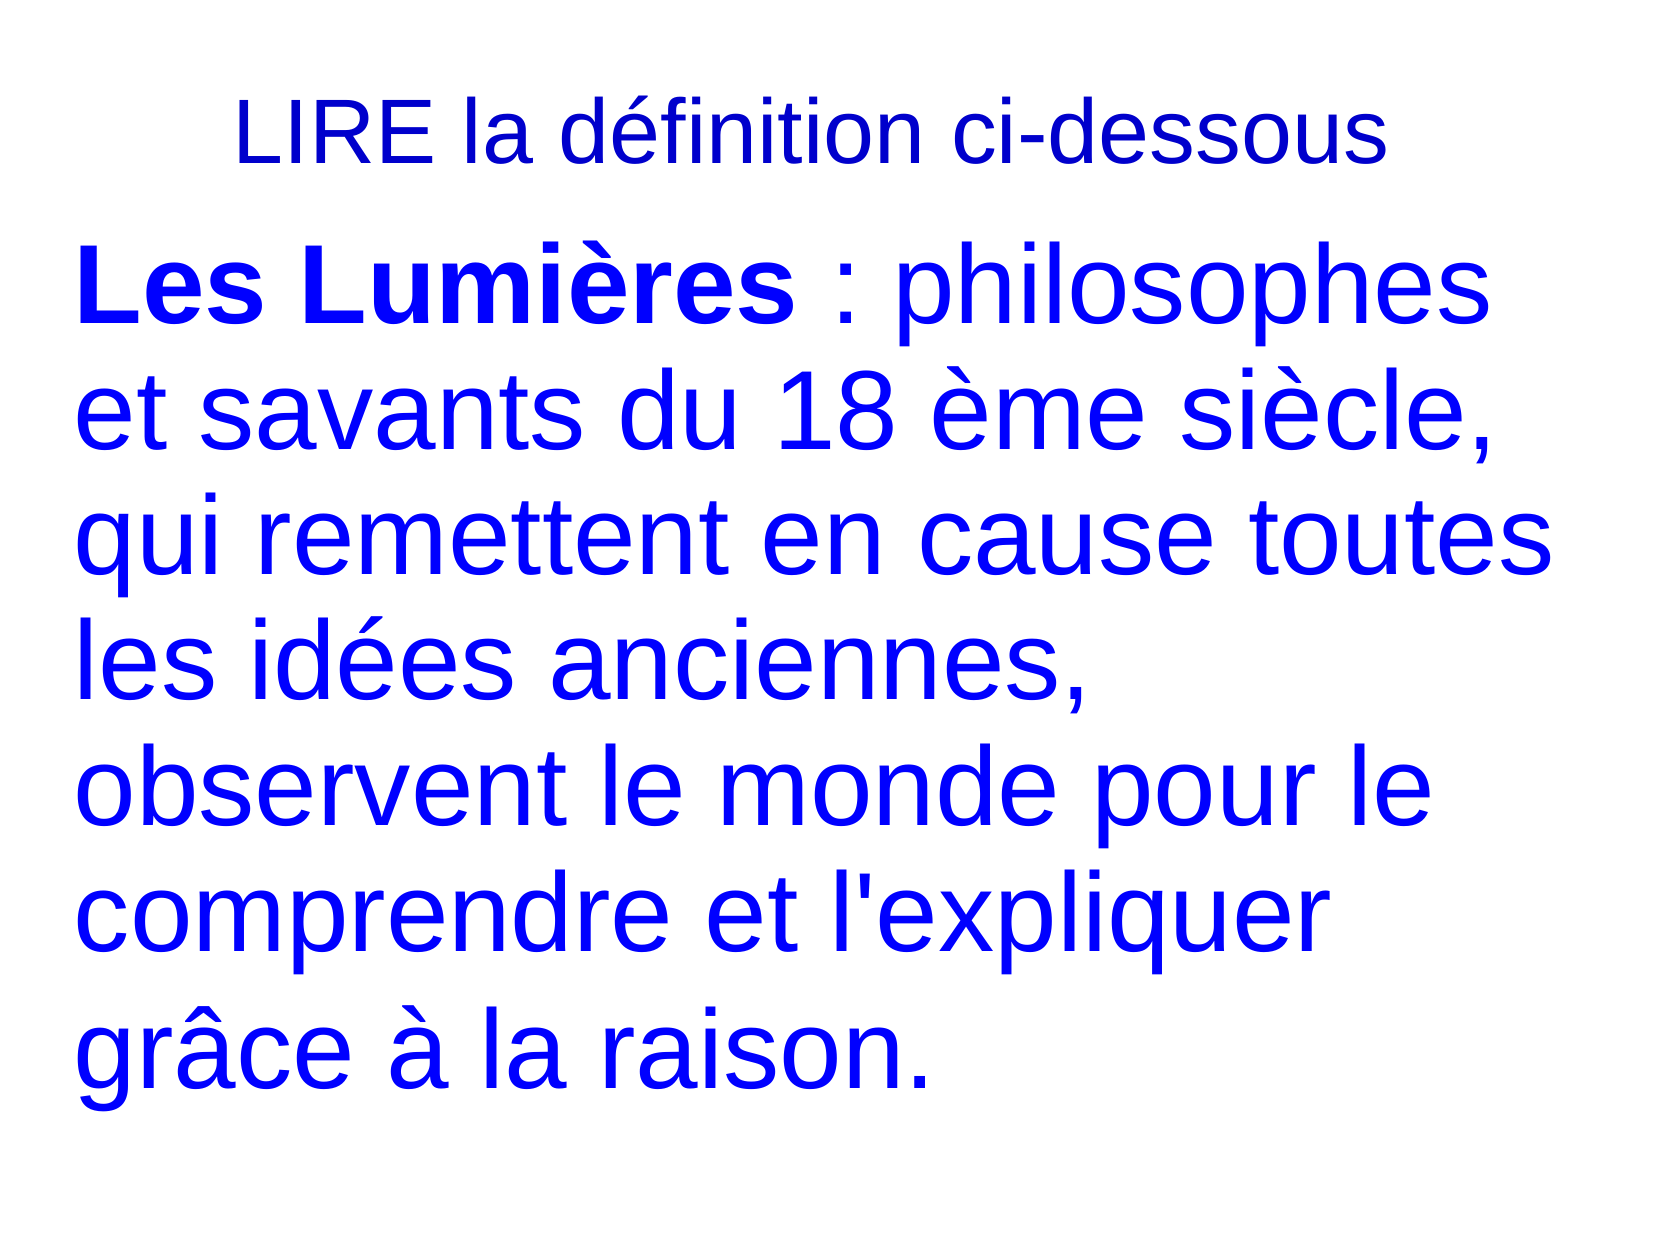

# LIRE la définition ci-dessous
Les Lumières : philosophes et savants du 18 ème siècle, qui remettent en cause toutes les idées anciennes, observent le monde pour le comprendre et l'expliquer grâce à la raison.